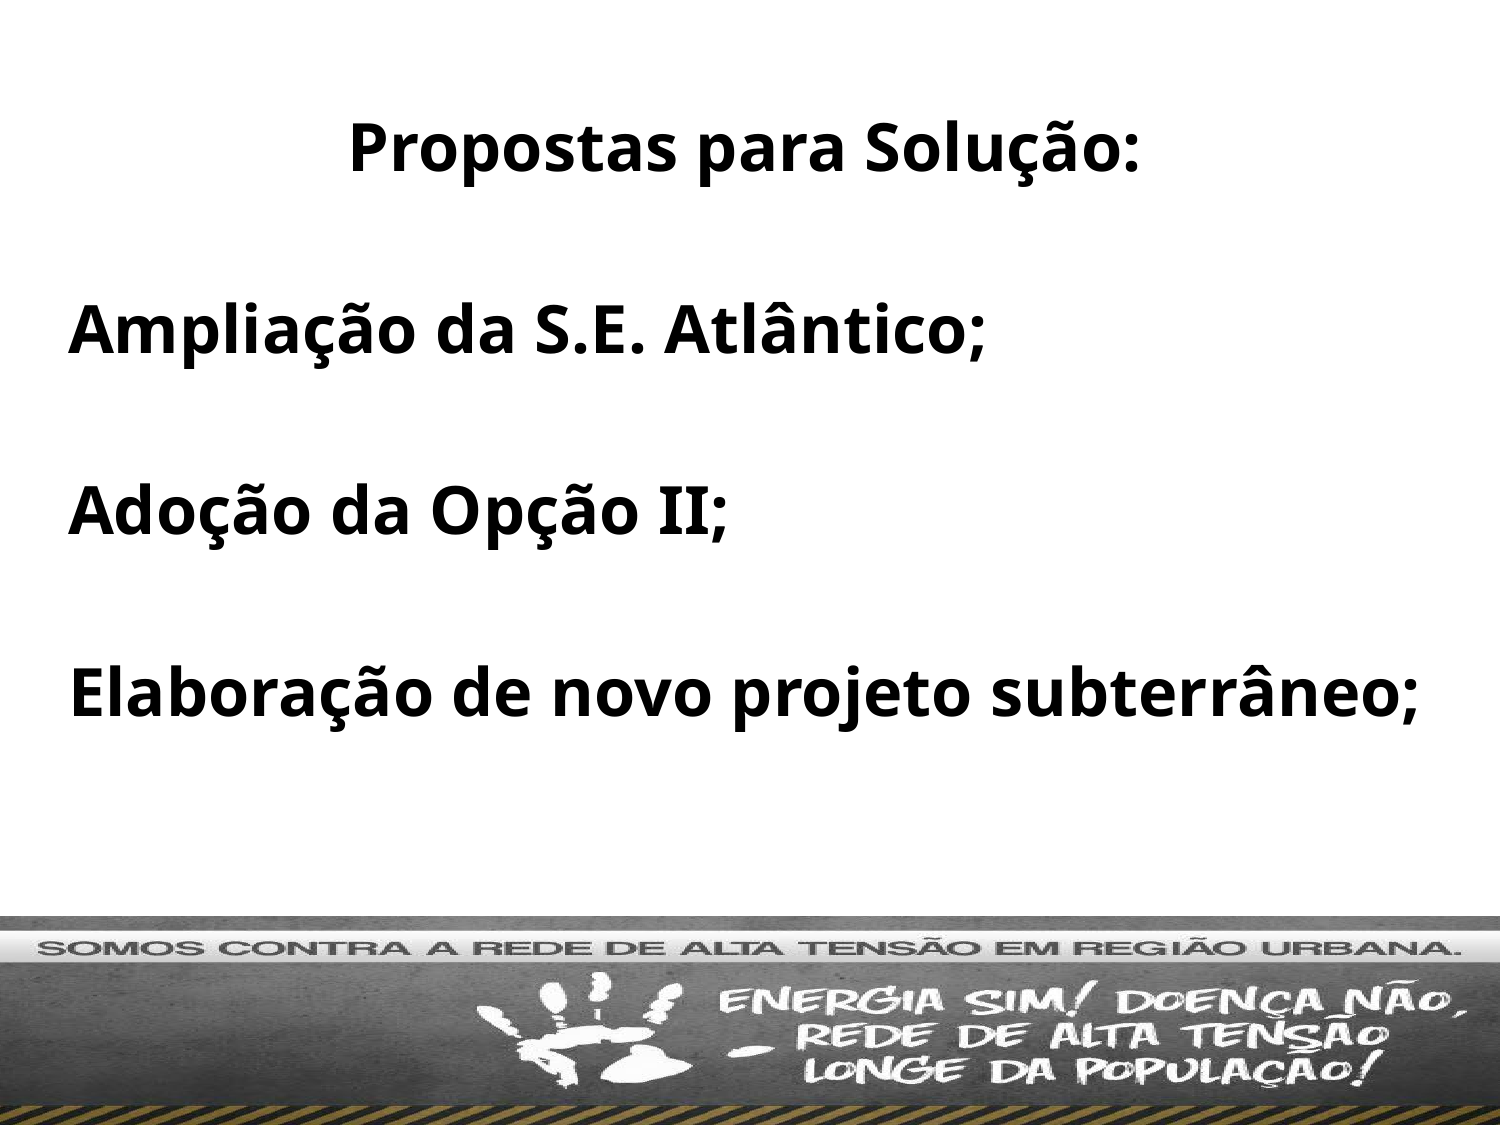

Propostas para Solução:
Ampliação da S.E. Atlântico;
Adoção da Opção II;
Elaboração de novo projeto subterrâneo;